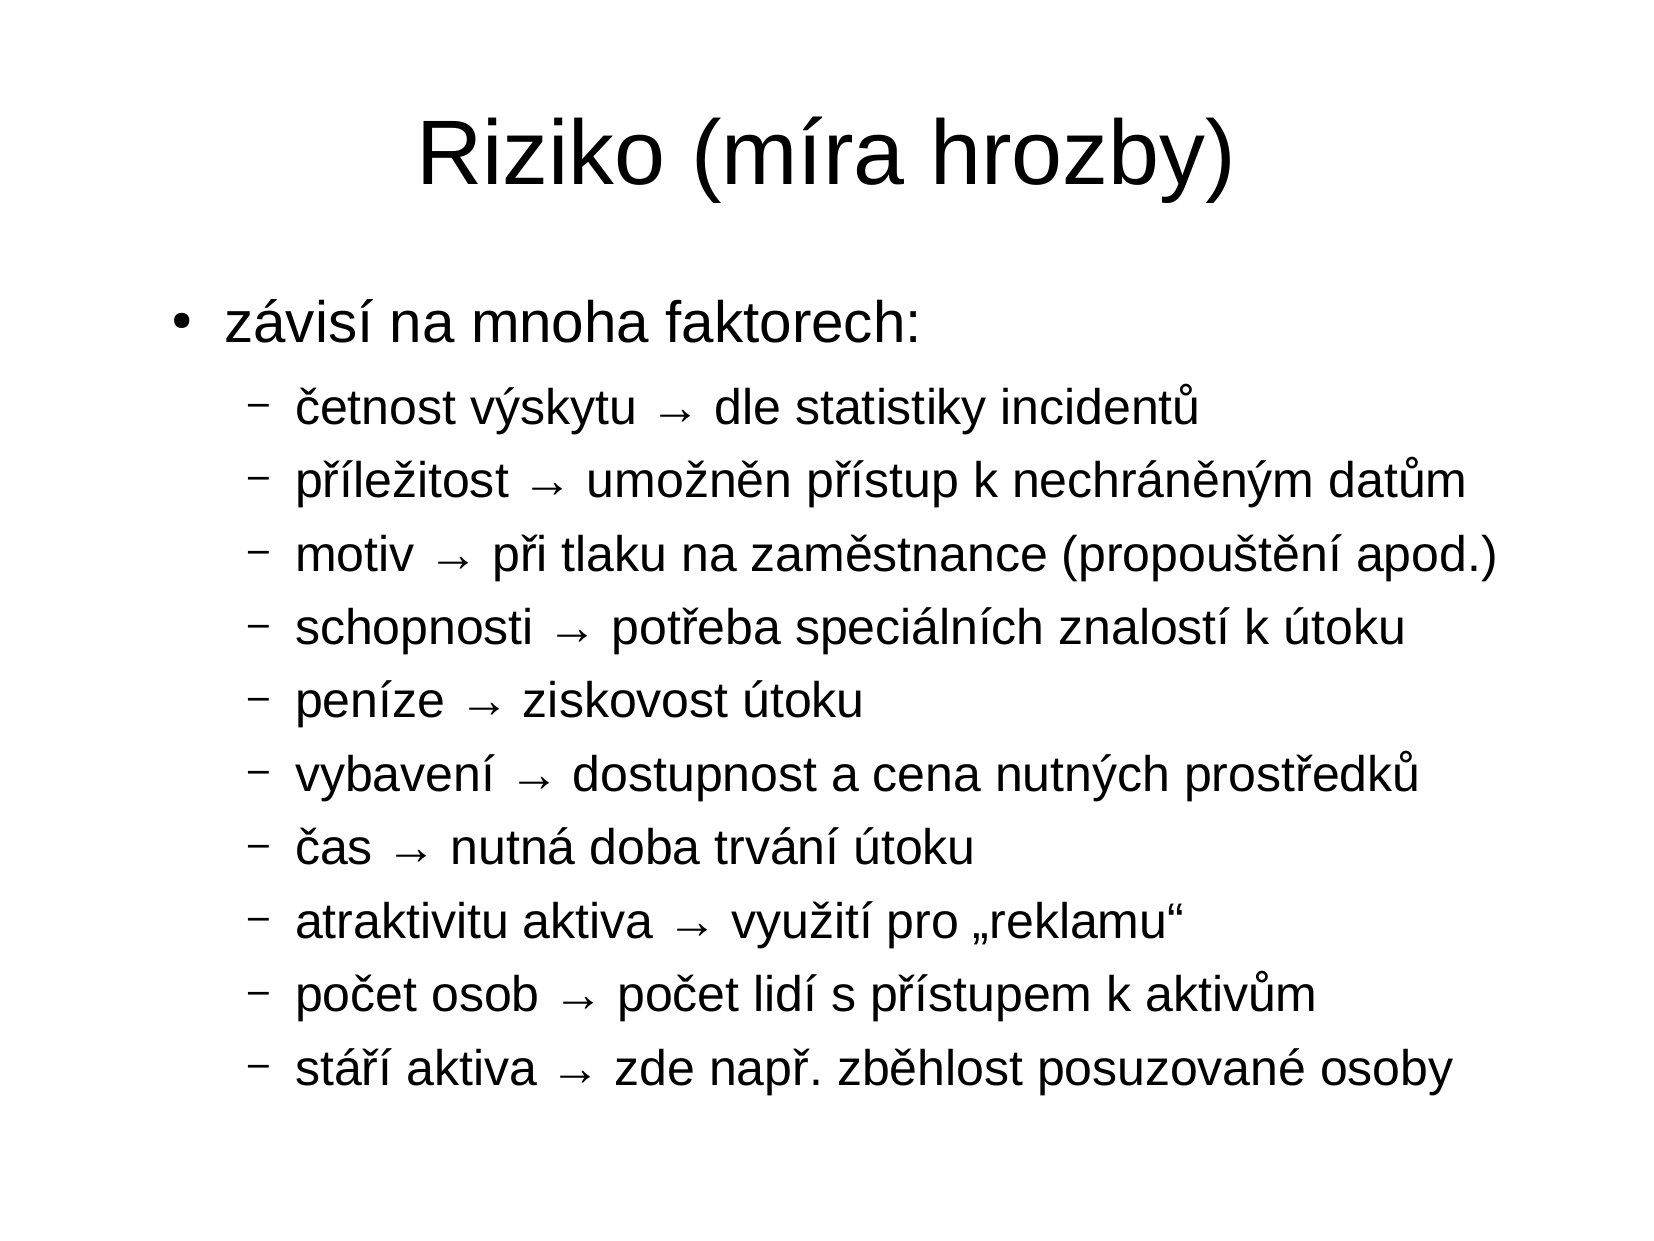

# Riziko (míra hrozby)
závisí na mnoha faktorech:
četnost výskytu → dle statistiky incidentů
příležitost → umožněn přístup k nechráněným datům
motiv → při tlaku na zaměstnance (propouštění apod.)
schopnosti → potřeba speciálních znalostí k útoku
peníze → ziskovost útoku
vybavení → dostupnost a cena nutných prostředků
čas → nutná doba trvání útoku
atraktivitu aktiva → využití pro „reklamu“
počet osob → počet lidí s přístupem k aktivům
stáří aktiva → zde např. zběhlost posuzované osoby